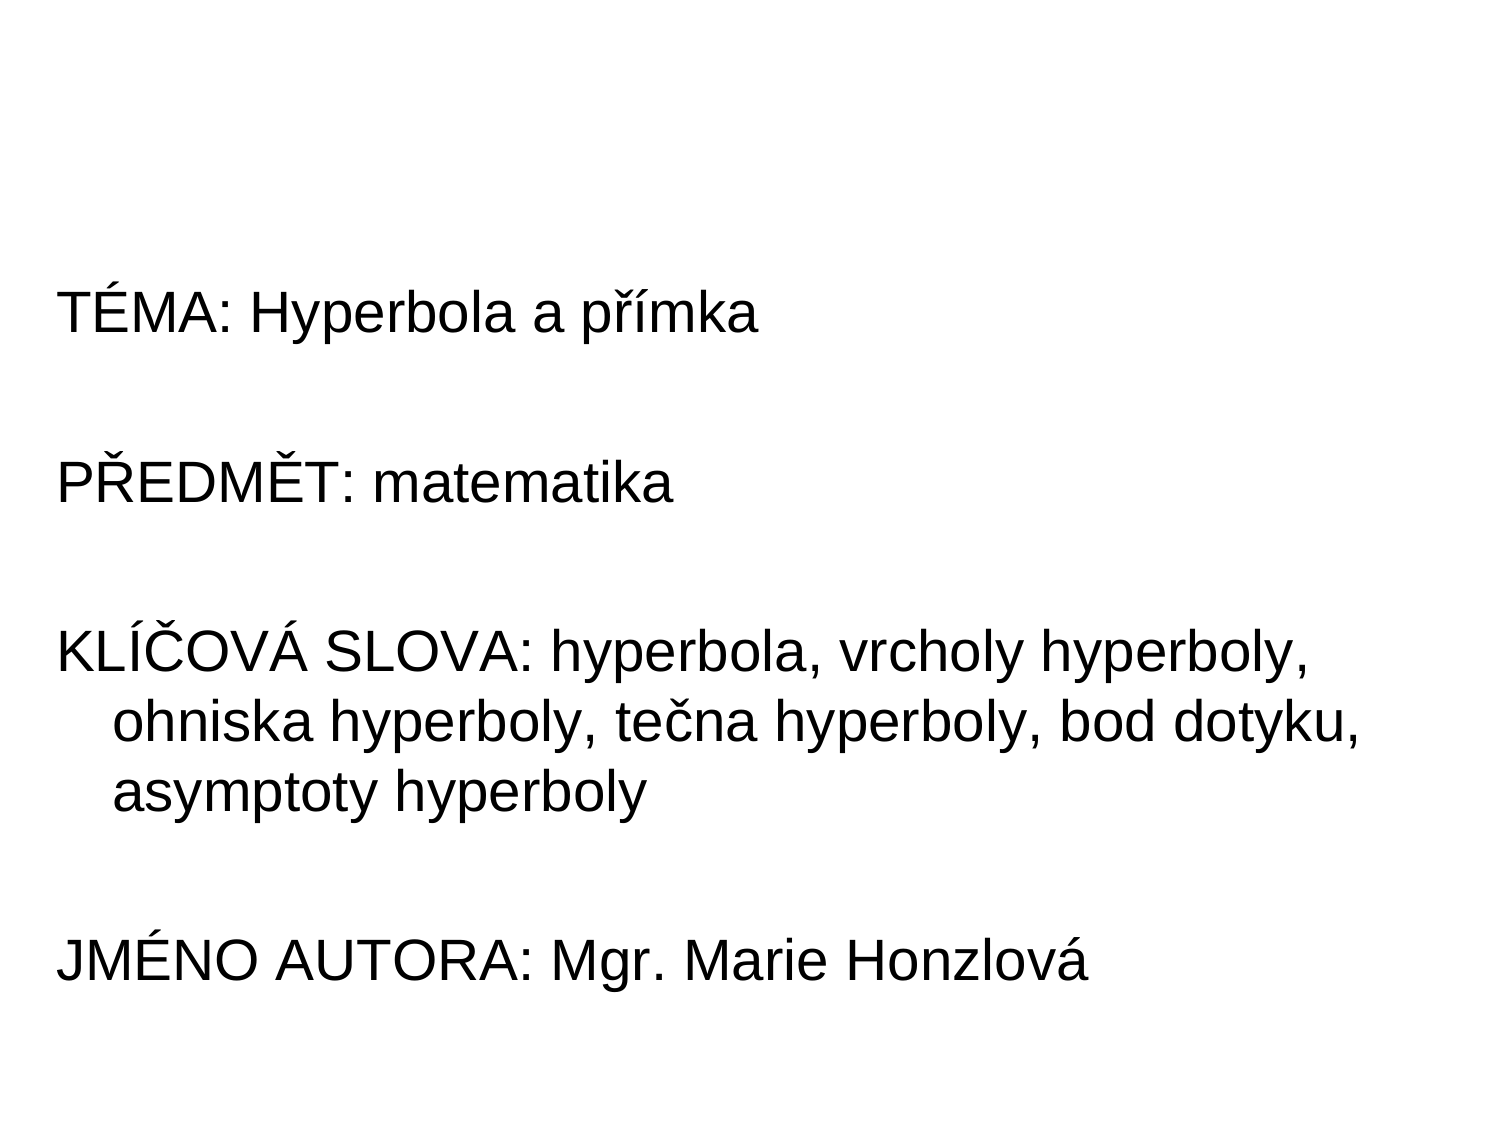

# TÉMA: Hyperbola a přímka
PŘEDMĚT: matematika
KLÍČOVÁ SLOVA: hyperbola, vrcholy hyperboly, ohniska hyperboly, tečna hyperboly, bod dotyku, asymptoty hyperboly
JMÉNO AUTORA: Mgr. Marie Honzlová